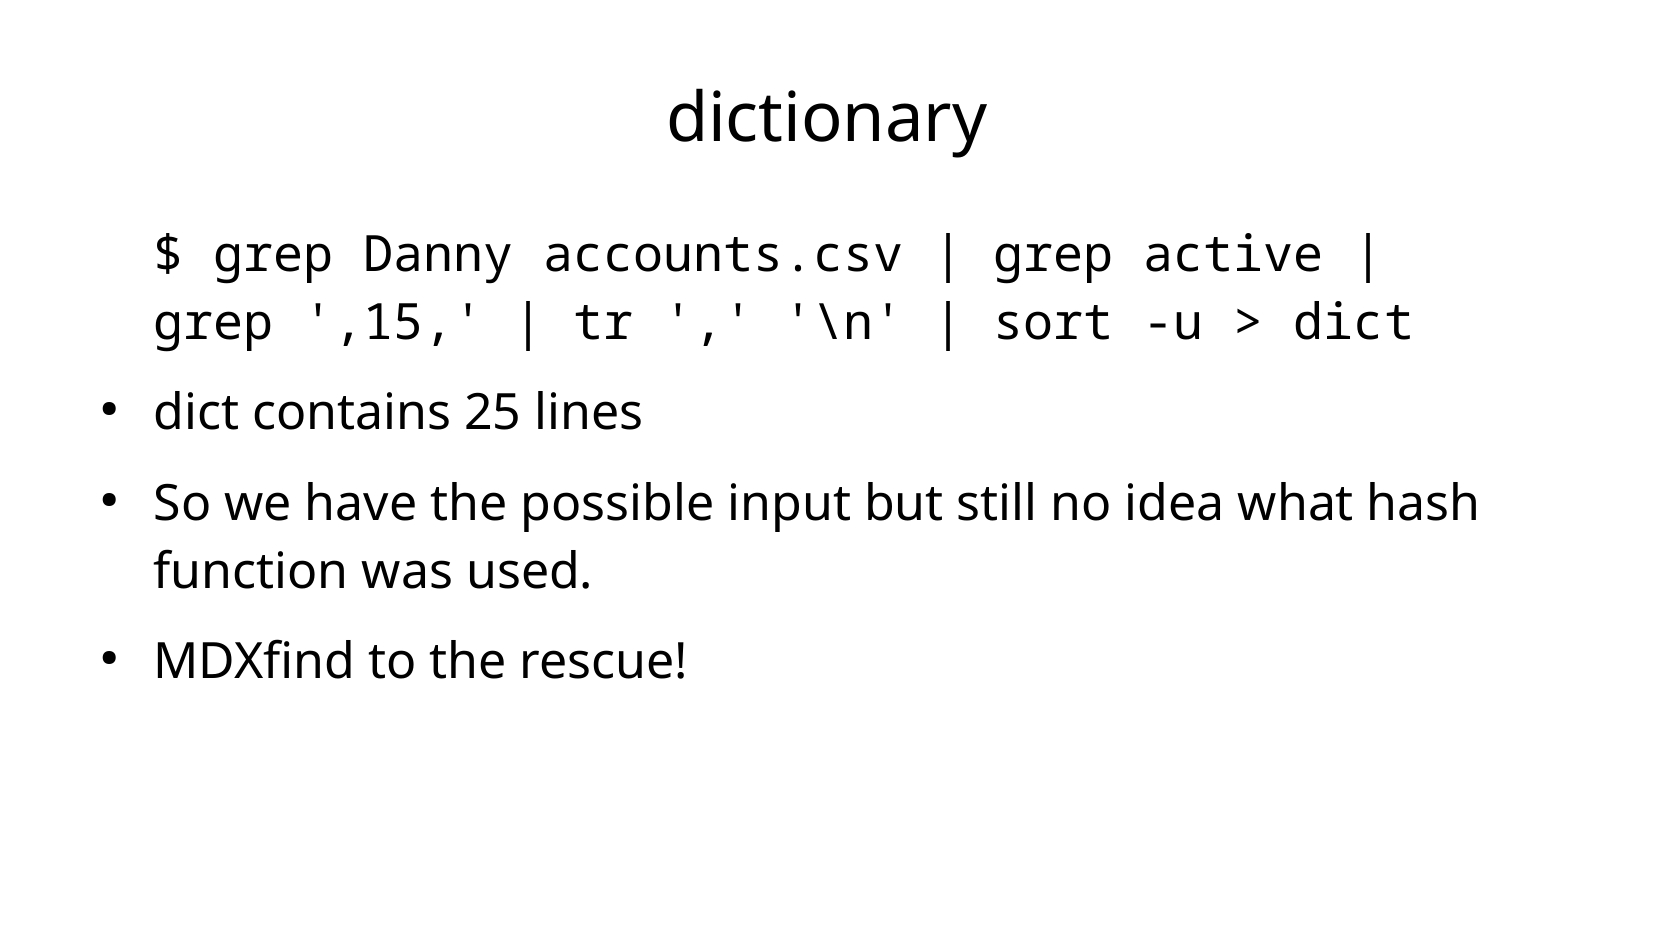

# dictionary
$ grep Danny accounts.csv | grep active | grep ',15,' | tr ',' '\n' | sort -u > dict
dict contains 25 lines
So we have the possible input but still no idea what hash function was used.
MDXfind to the rescue!